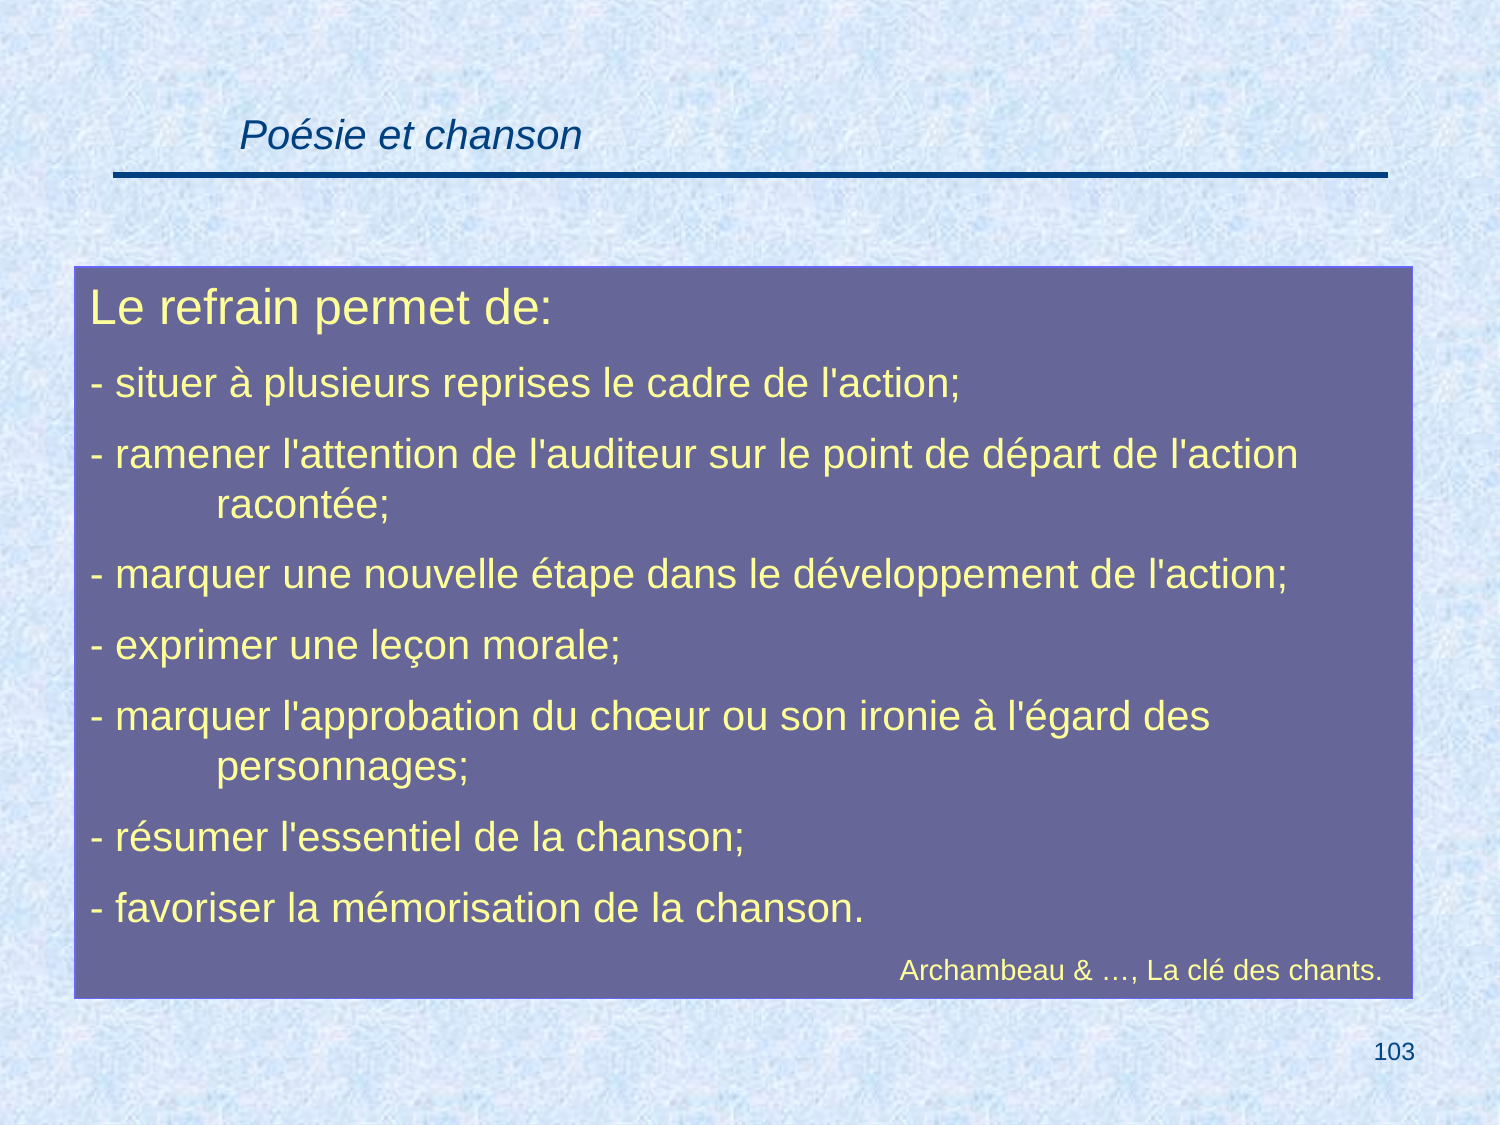

Poésie et chanson
Le refrain permet de:
- situer à plusieurs reprises le cadre de l'action;
- ramener l'attention de l'auditeur sur le point de départ de l'action racontée;
- marquer une nouvelle étape dans le développement de l'action;
- exprimer une leçon morale;
- marquer l'approbation du chœur ou son ironie à l'égard des personnages;
- résumer l'essentiel de la chanson;
- favoriser la mémorisation de la chanson.
Archambeau & …, La clé des chants.
Énonce trois rôles que peut jouer un refrain:
103